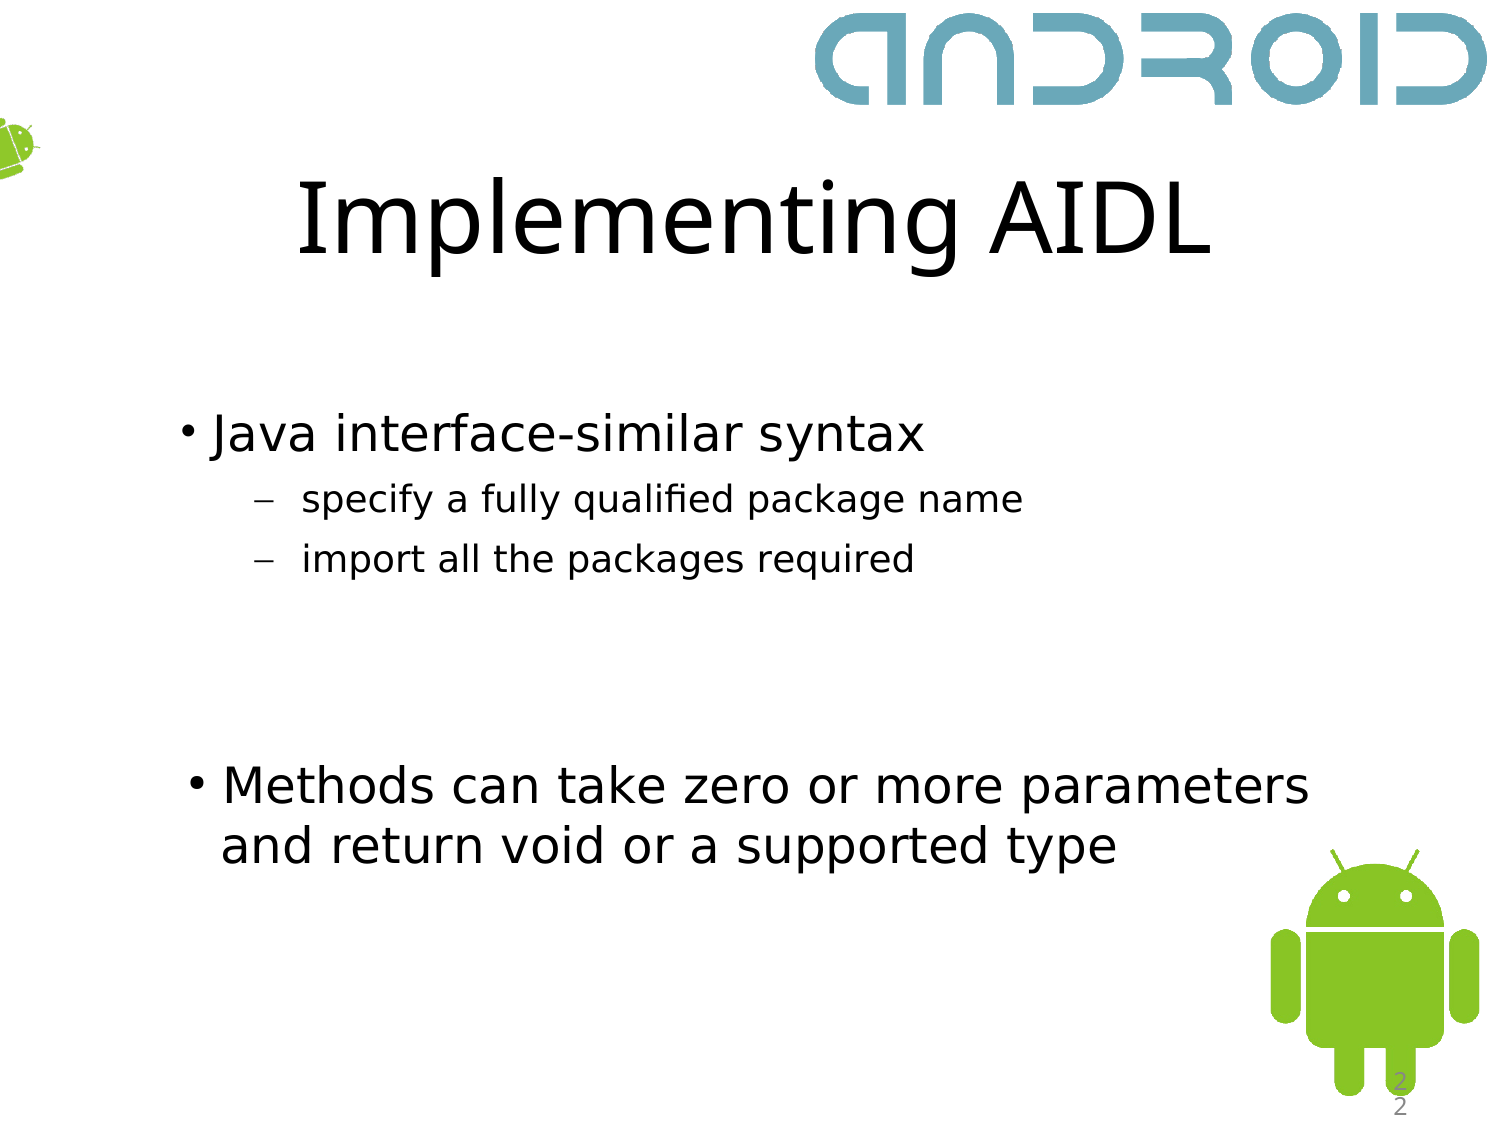

# Implementing AIDL
 Java interface-similar syntax
specify a fully qualified package name
import all the packages required
 Methods can take zero or more parameters
 and return void or a supported type